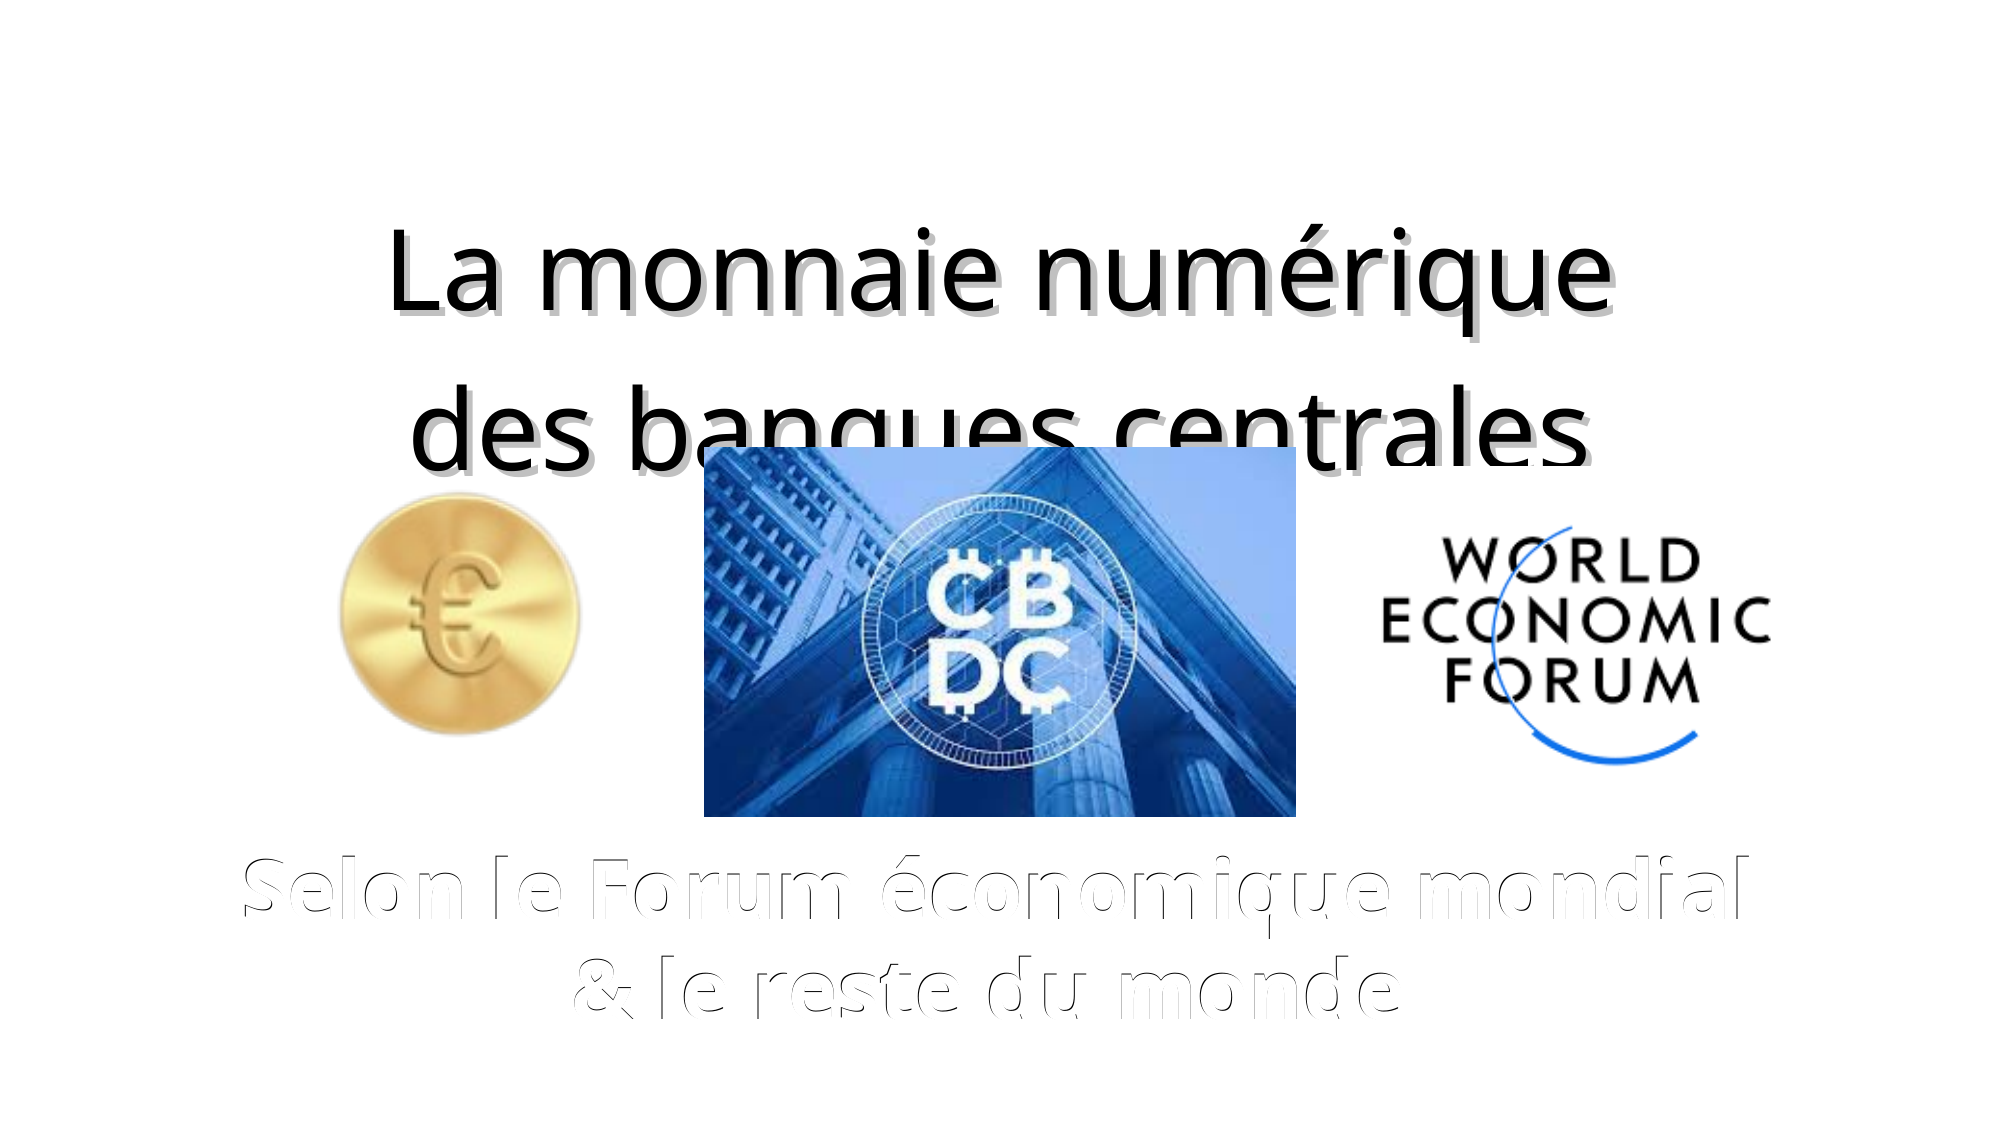

# La monnaie numérique des banques centrales
Selon le Forum économique mondial
& le reste du monde